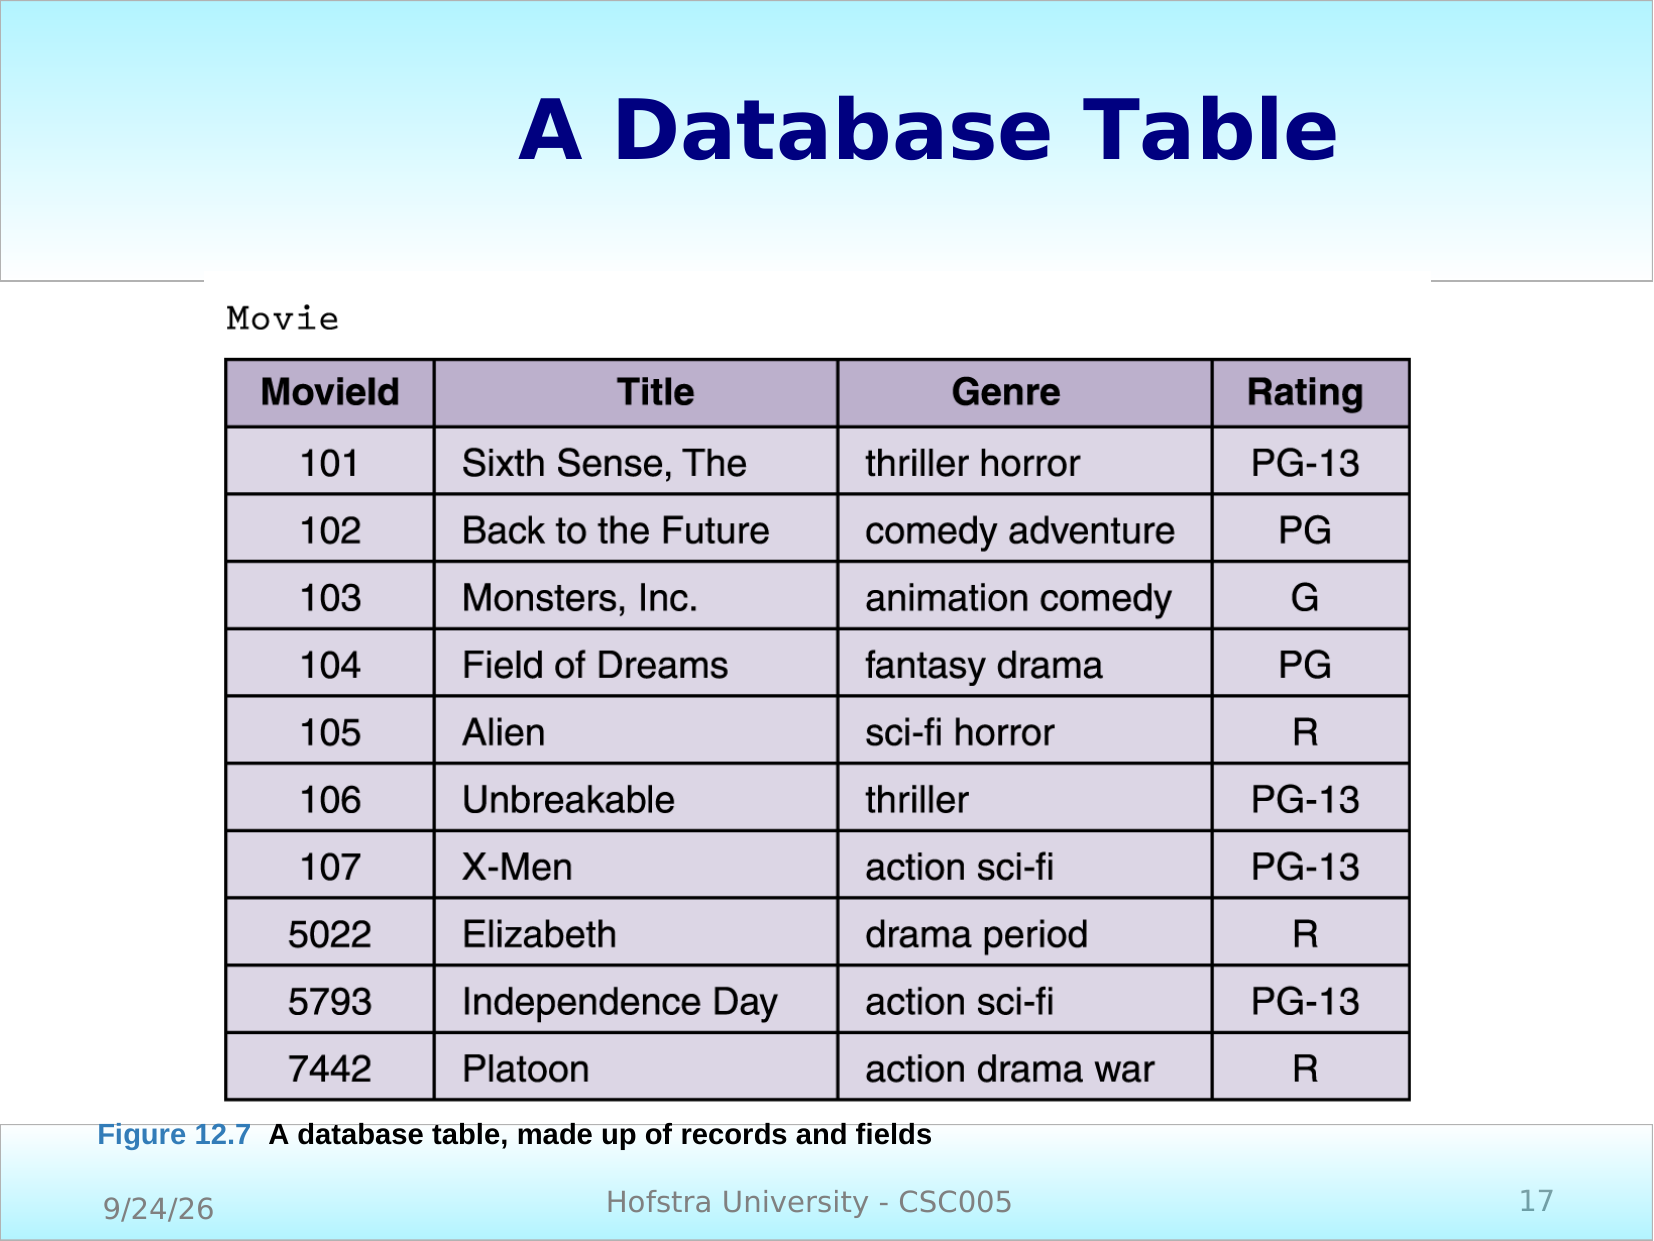

# A Database Table
Figure 12.7 A database table, made up of records and fields
17
Hofstra University - CSC005